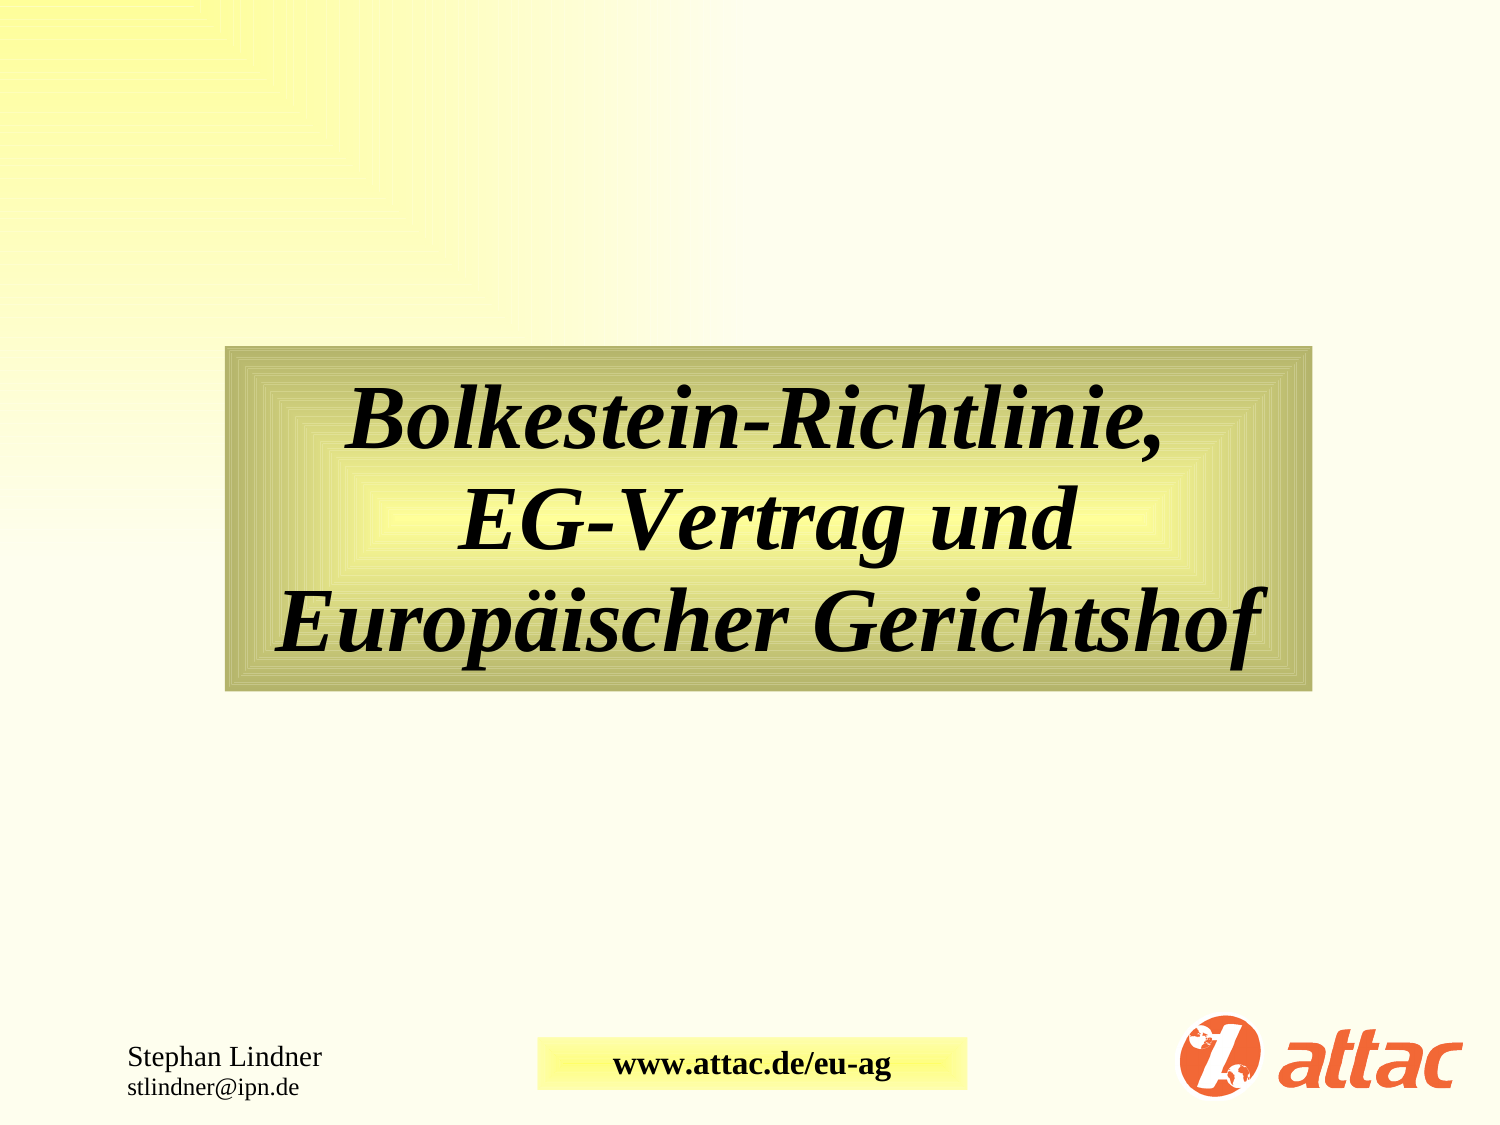

# Bolkestein-Richtlinie, EG-Vertrag und Europäischer Gerichtshof
Stephan Lindner
stlindner@ipn.de
www.attac.de/eu-ag